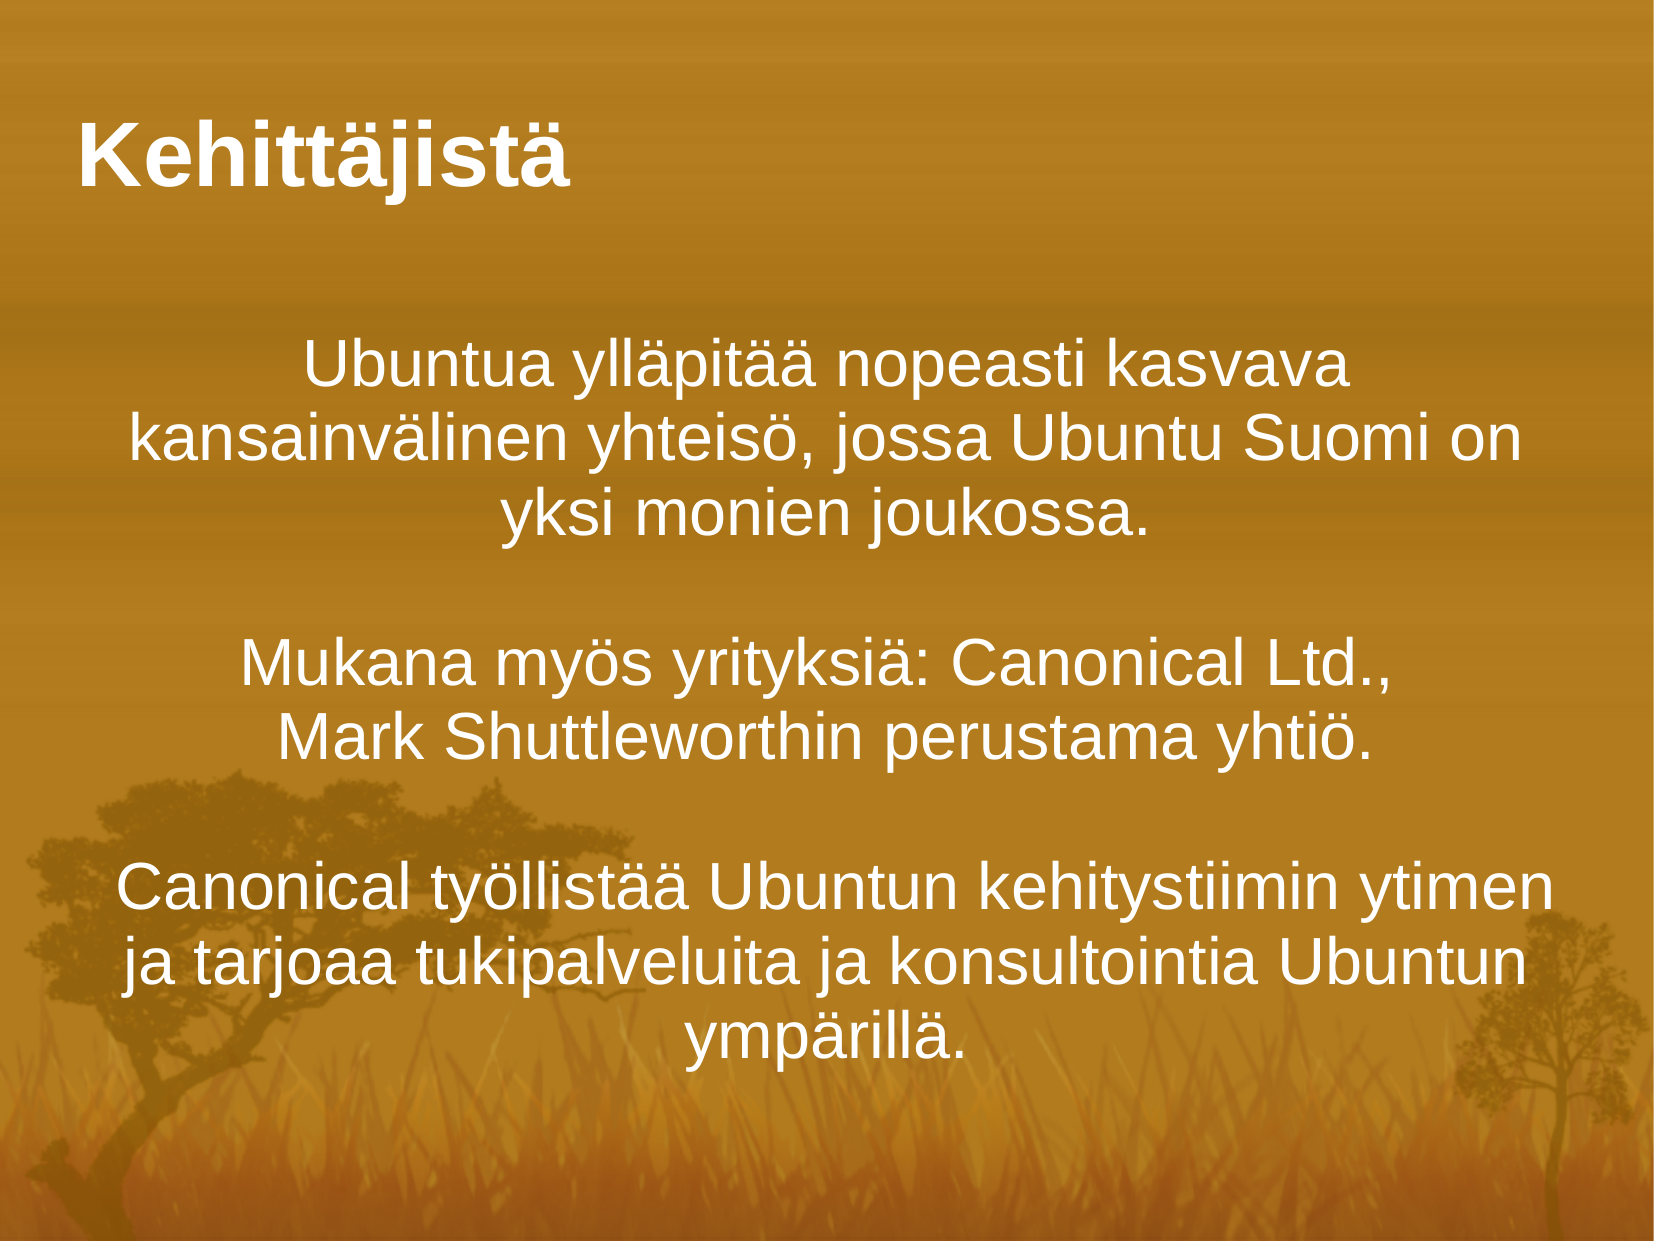

# Kehittäjistä
Ubuntua ylläpitää nopeasti kasvava kansainvälinen yhteisö, jossa Ubuntu Suomi on yksi monien joukossa.
Mukana myös yrityksiä: Canonical Ltd.,
Mark Shuttleworthin perustama yhtiö.
 Canonical työllistää Ubuntun kehitystiimin ytimen ja tarjoaa tukipalveluita ja konsultointia Ubuntun ympärillä.